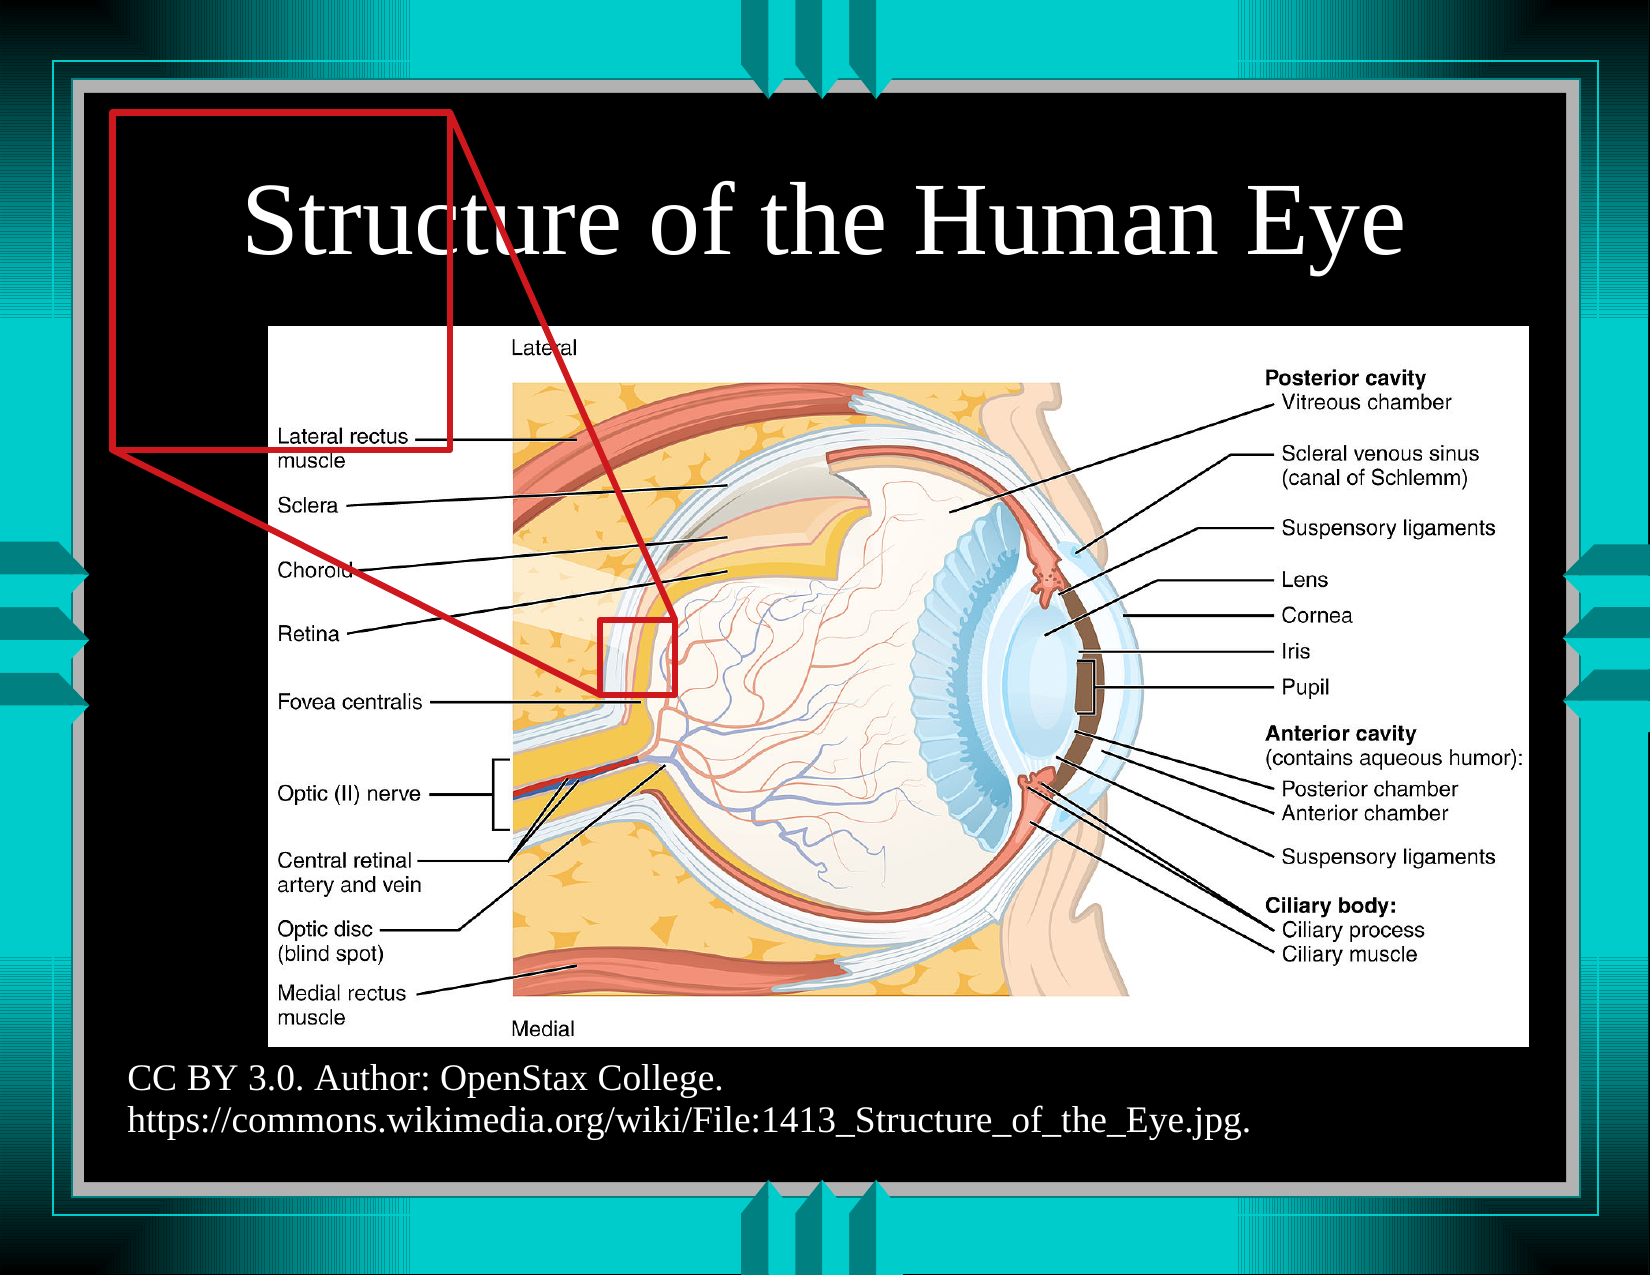

# Structure of the Human Eye
CC BY 3.0. Author: OpenStax College. https://commons.wikimedia.org/wiki/File:1413_Structure_of_the_Eye.jpg.